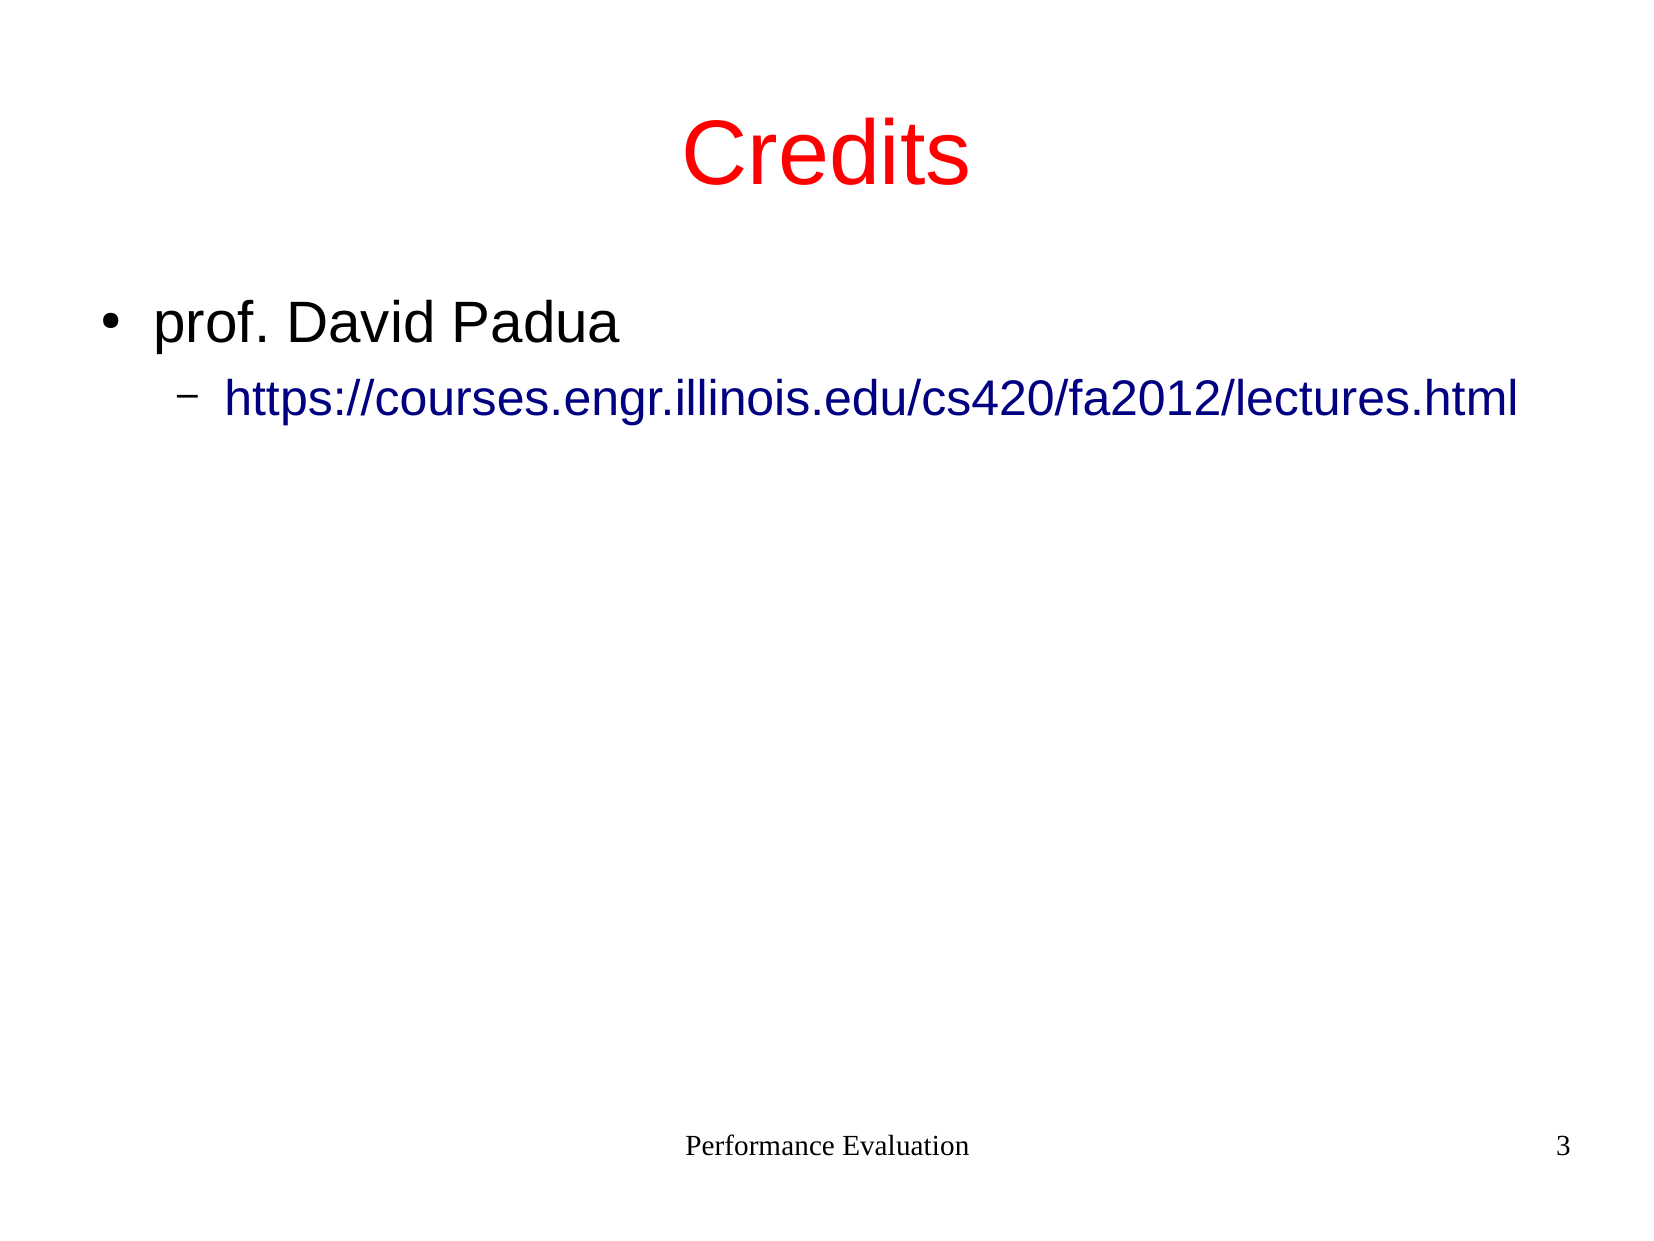

# Credits
prof. David Padua
https://courses.engr.illinois.edu/cs420/fa2012/lectures.html
Performance Evaluation
3